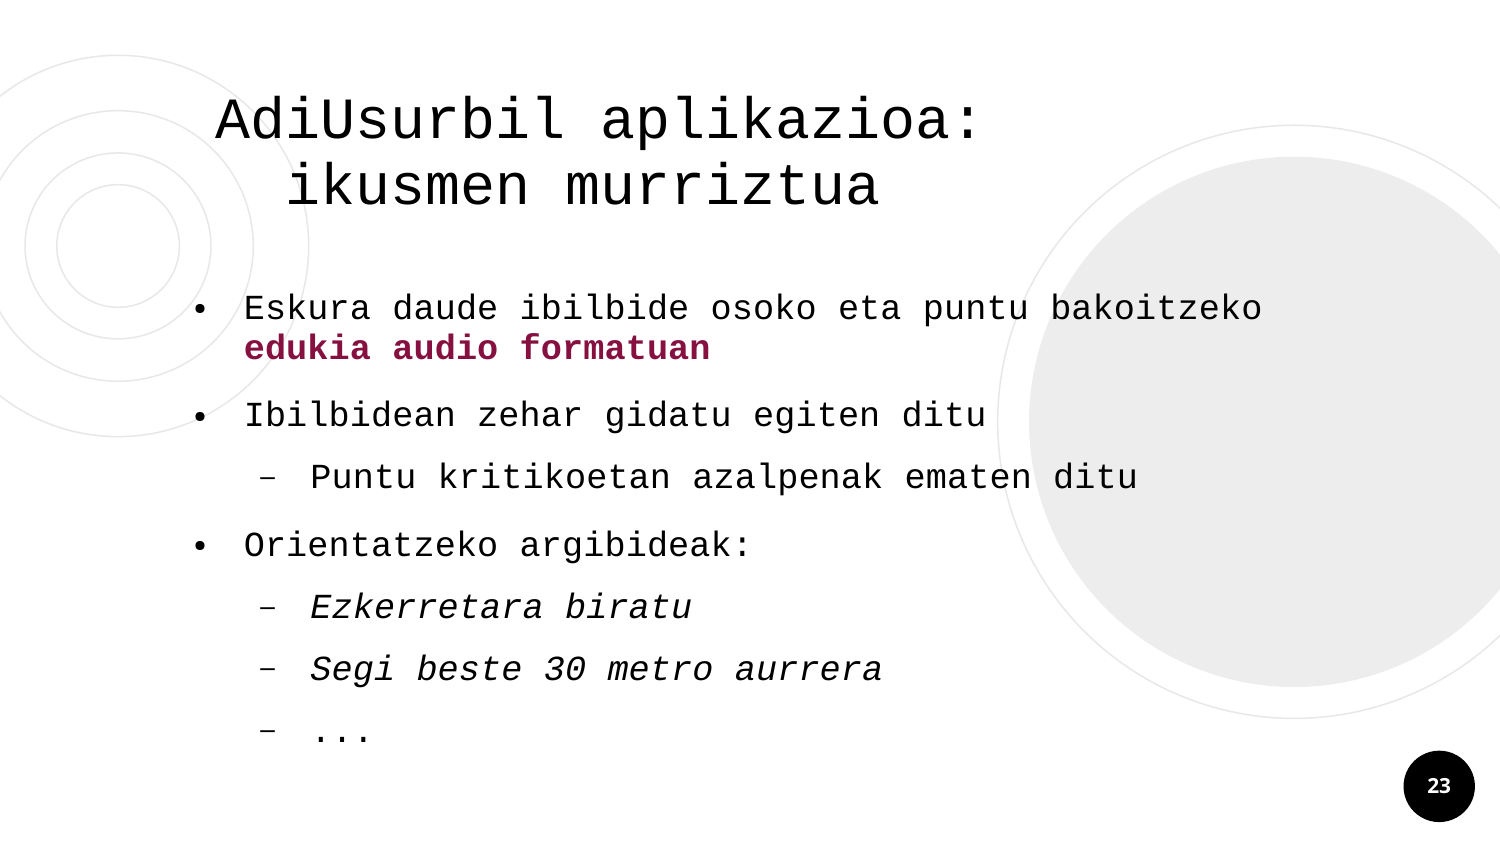

AdiUsurbil aplikazioa:
 ikusmen murriztua
# Eskura daude ibilbide osoko eta puntu bakoitzeko edukia audio formatuan
Ibilbidean zehar gidatu egiten ditu
Puntu kritikoetan azalpenak ematen ditu
Orientatzeko argibideak:
Ezkerretara biratu
Segi beste 30 metro aurrera
...